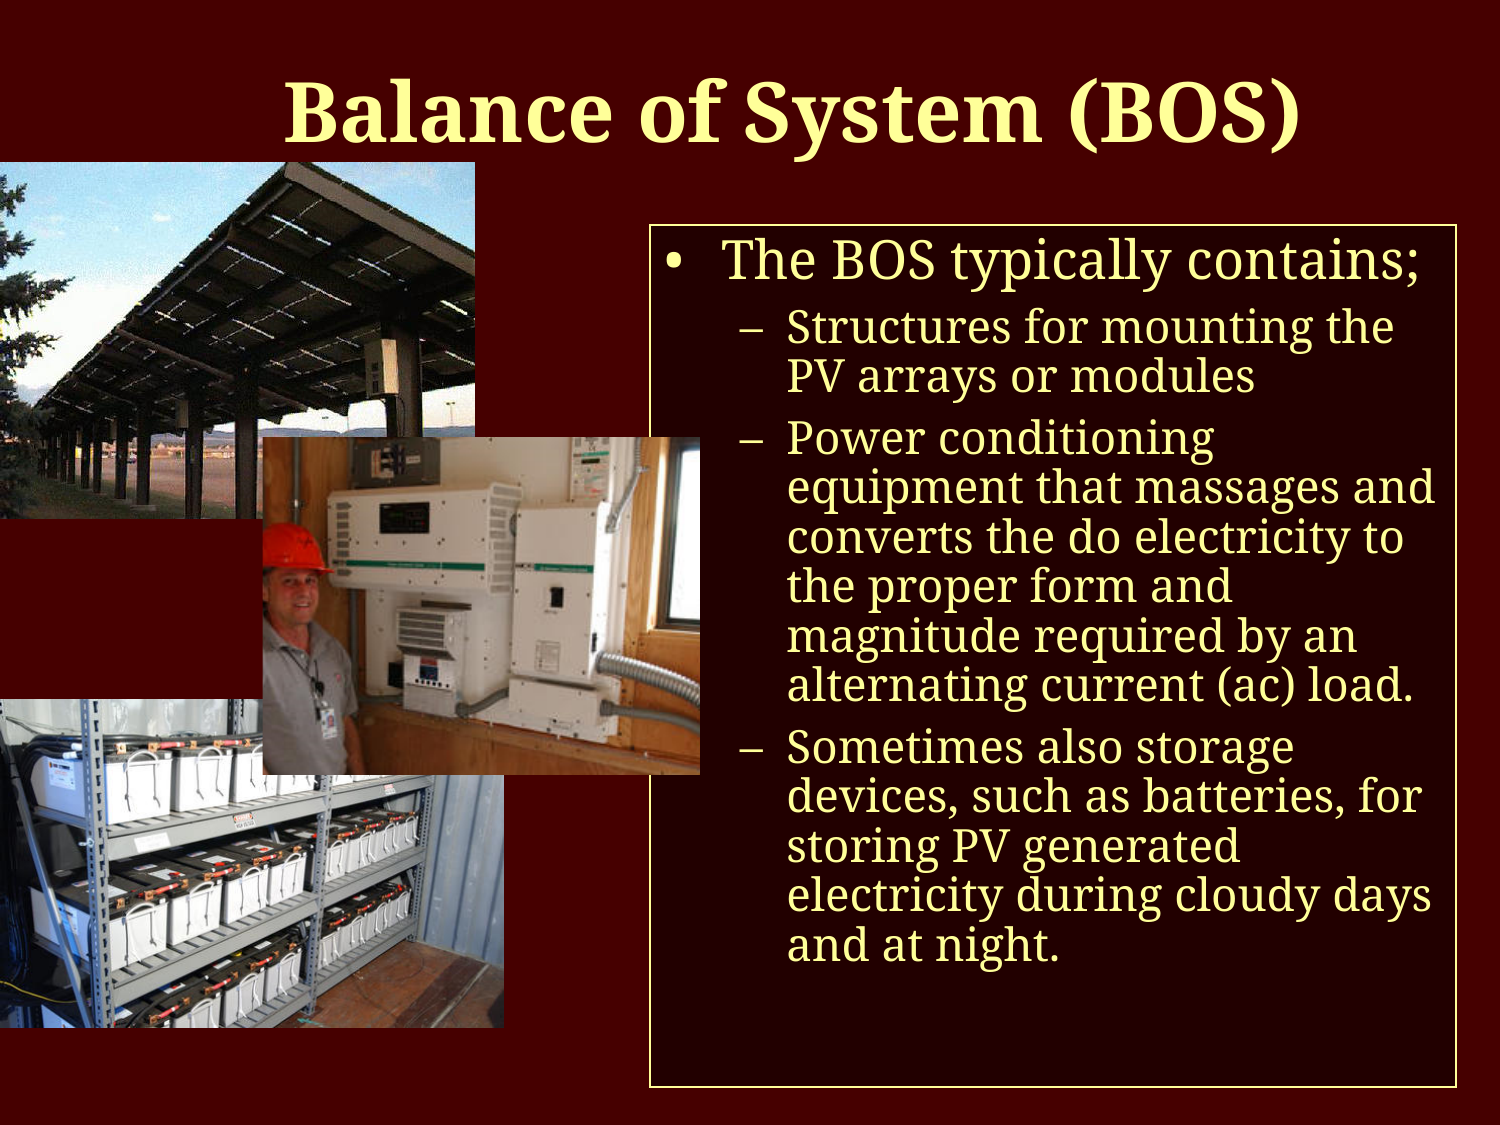

# Balance of System (BOS)
The BOS typically contains;
Structures for mounting the PV arrays or modules
Power conditioning equipment that massages and converts the do electricity to the proper form and magnitude required by an alternating current (ac) load.
Sometimes also storage devices, such as batteries, for storing PV generated electricity during cloudy days and at night.
Engineering Photovoltaic Systems
4